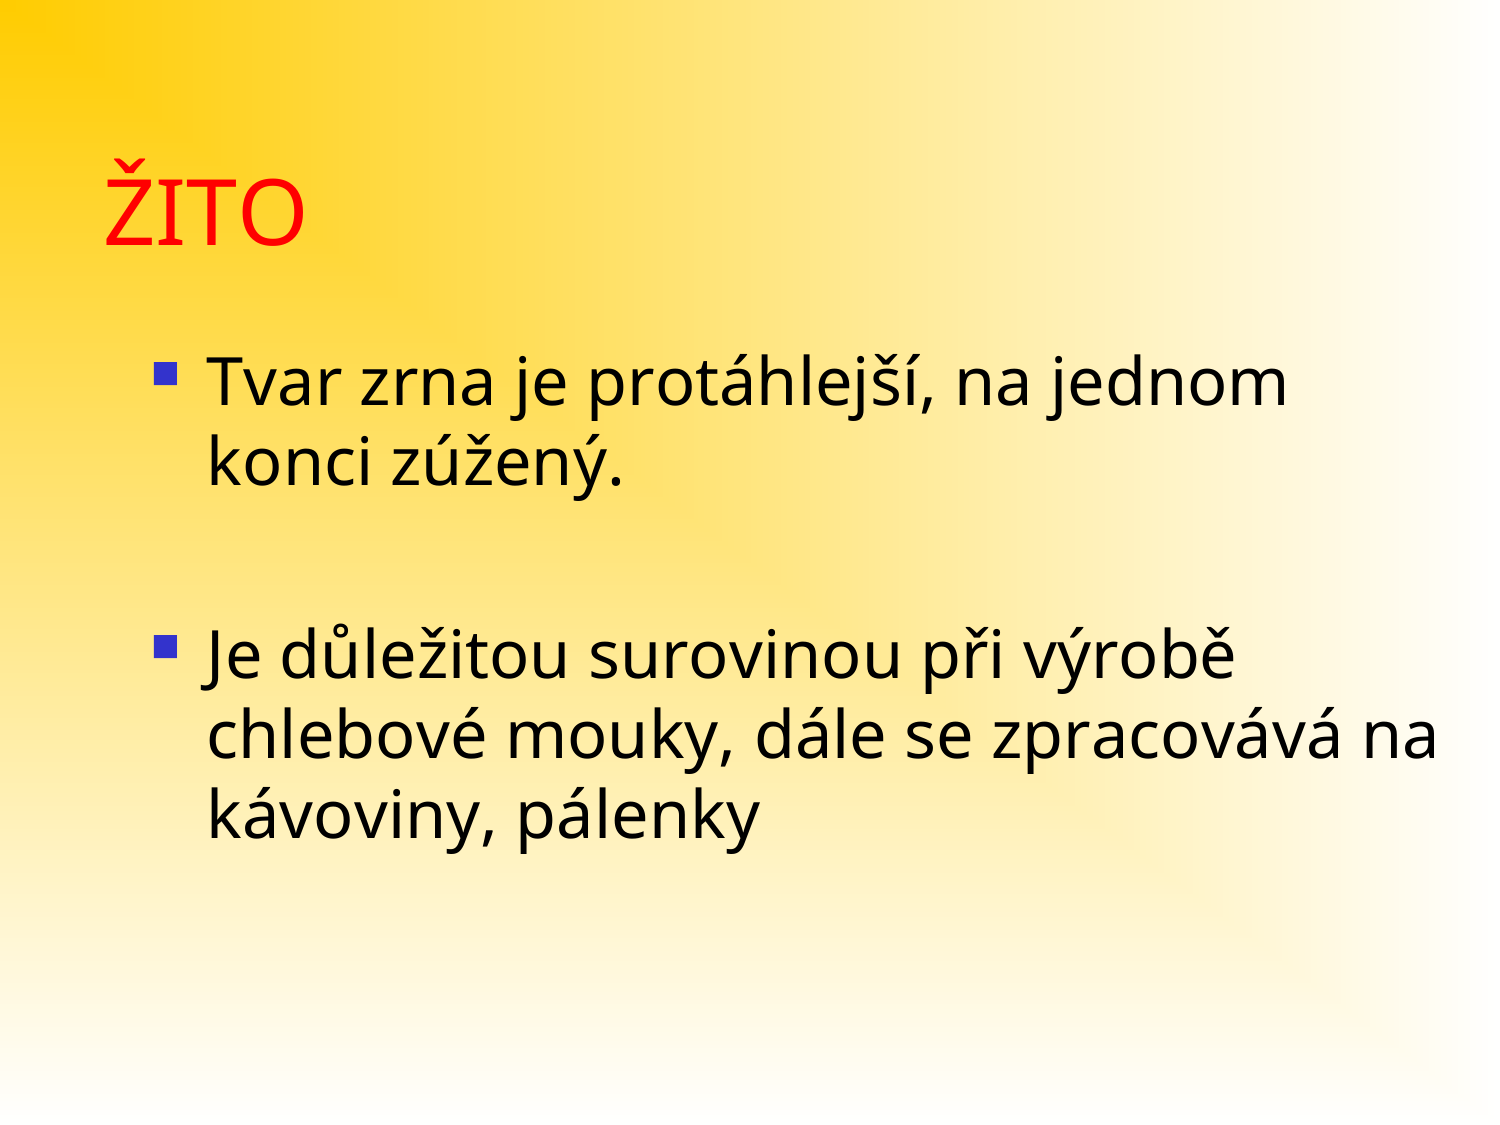

# ŽITO
Tvar zrna je protáhlejší, na jednom konci zúžený.
Je důležitou surovinou při výrobě chlebové mouky, dále se zpracovává na kávoviny, pálenky